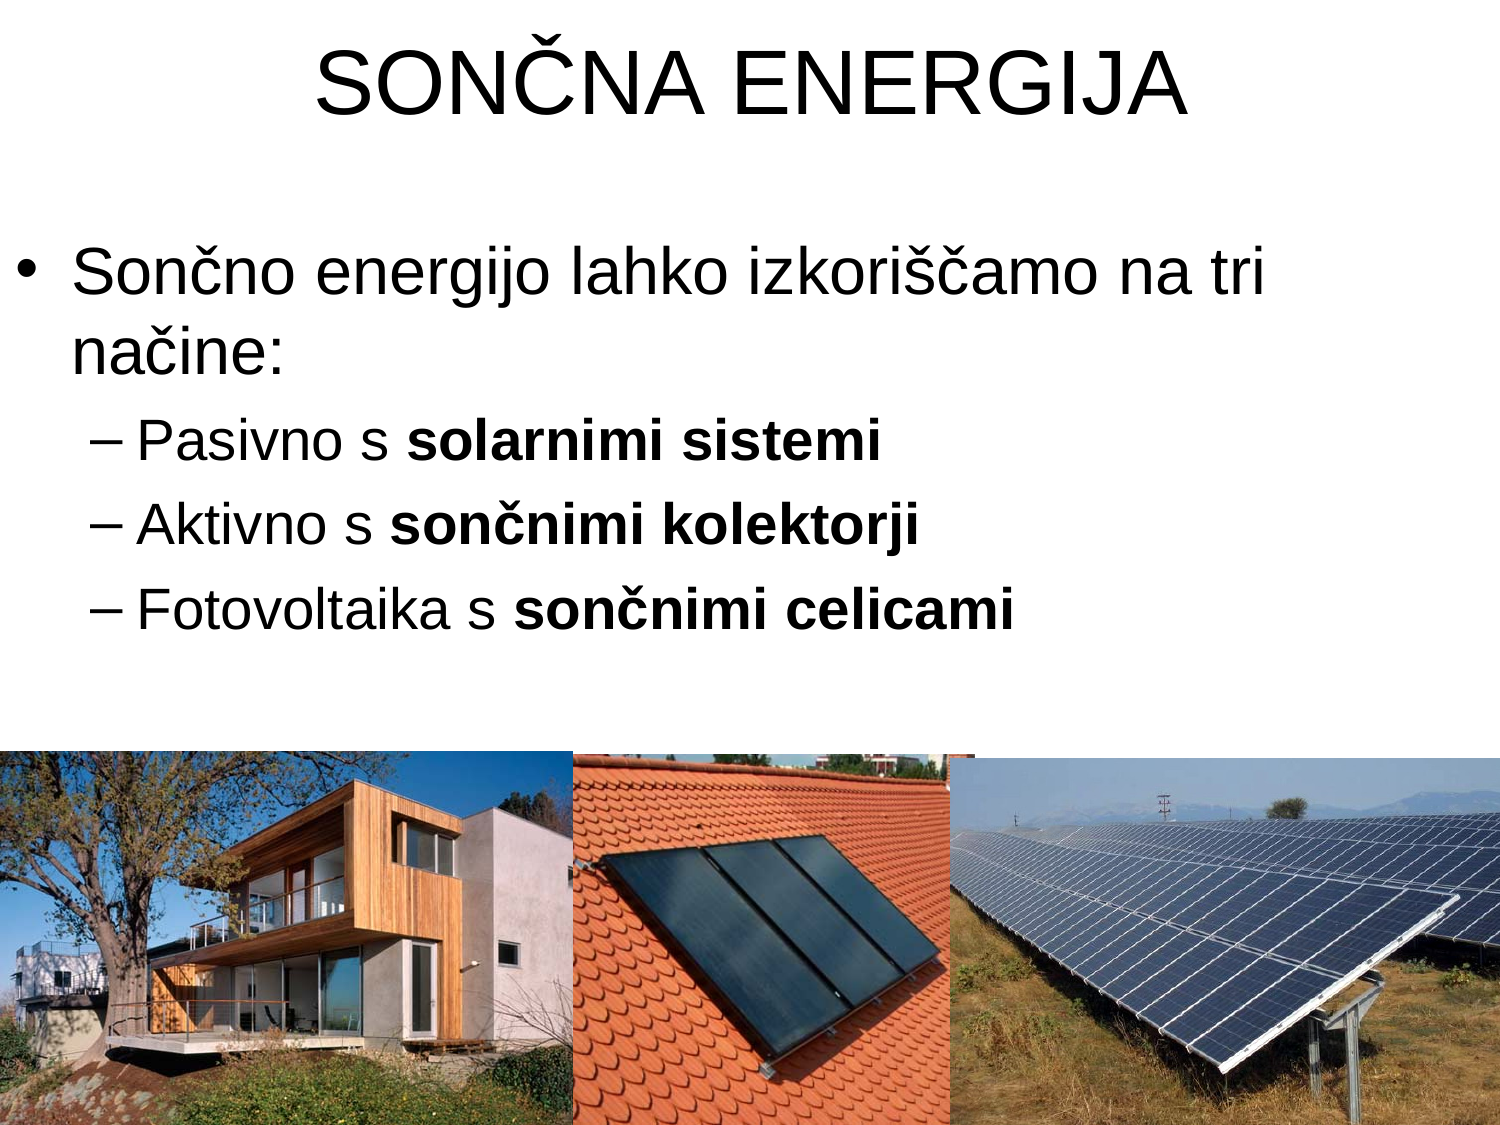

SONČNA ENERGIJA
Sončno energijo lahko izkoriščamo na tri načine:
Pasivno s solarnimi sistemi
Aktivno s sončnimi kolektorji
Fotovoltaika s sončnimi celicami